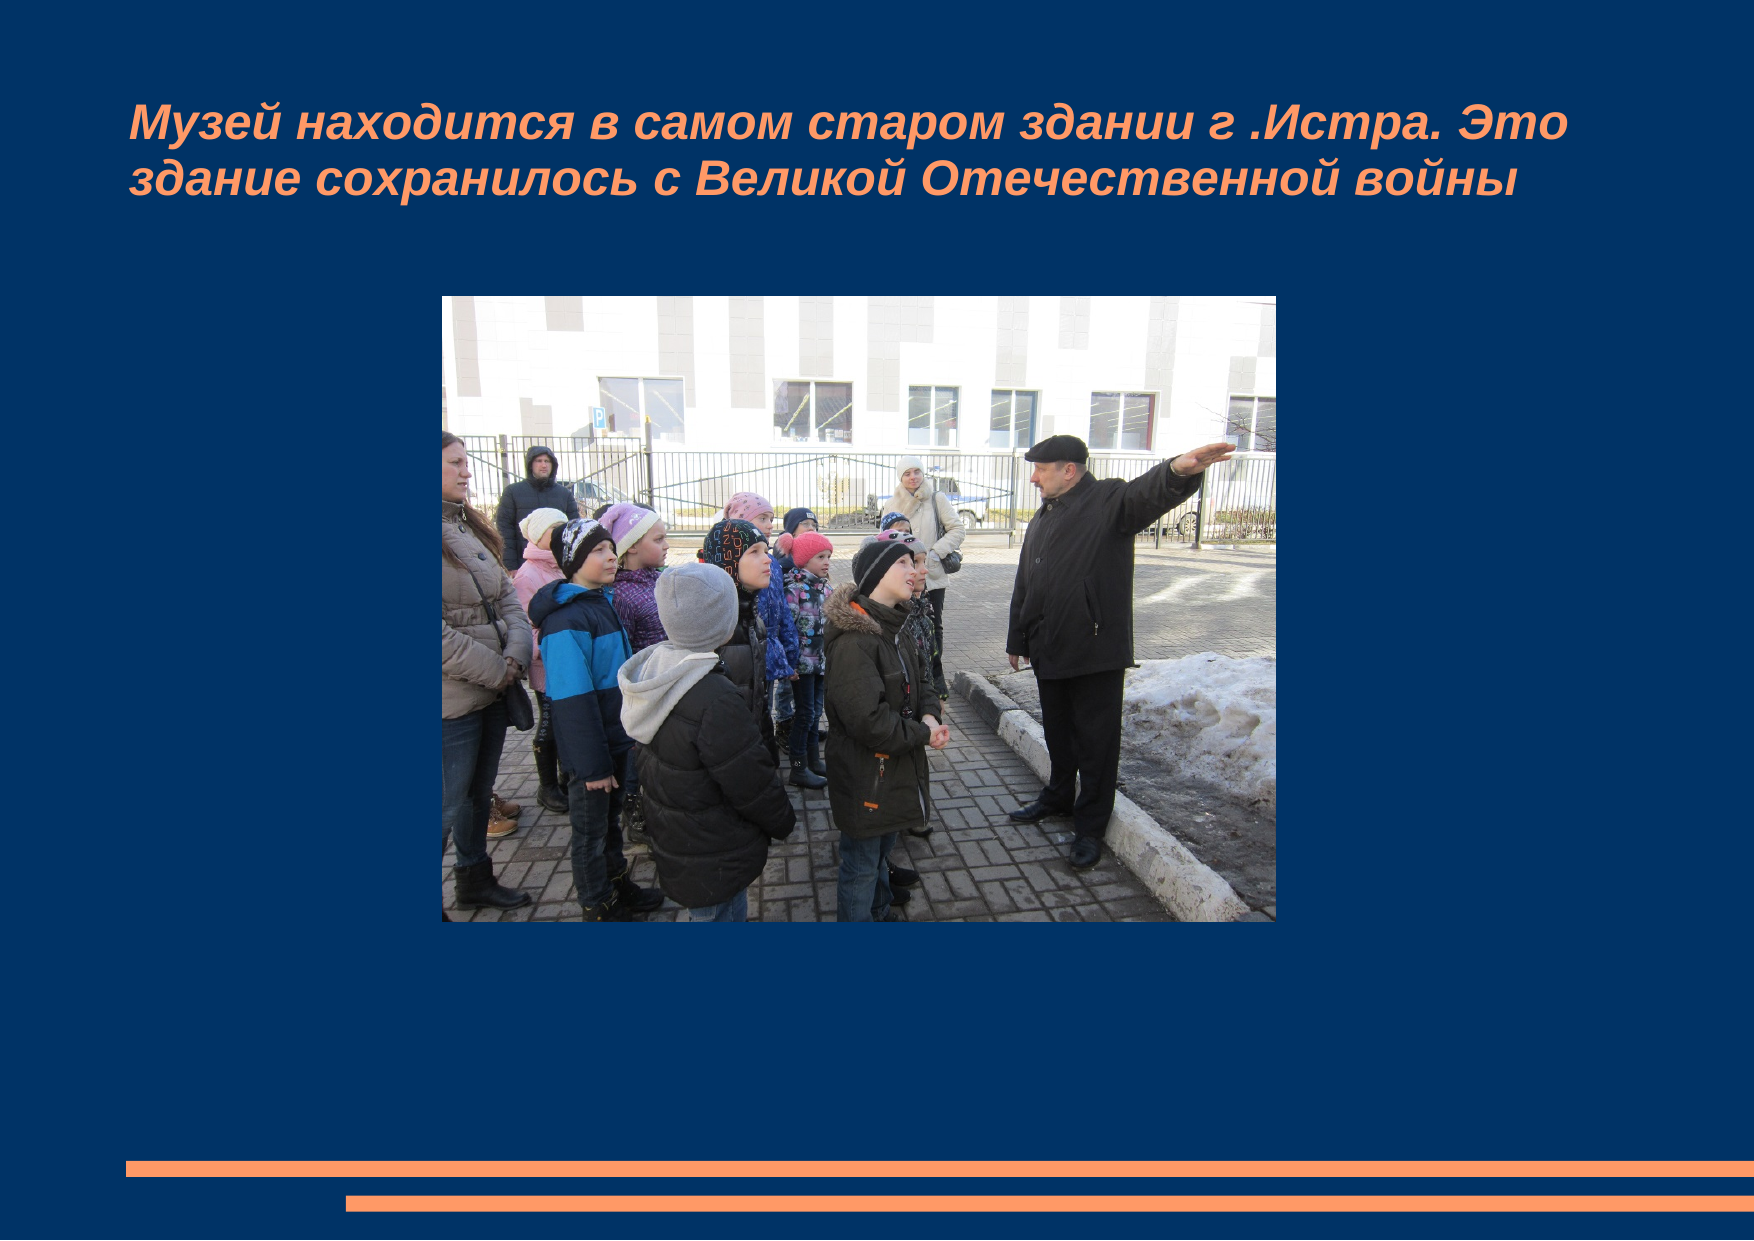

# Музей находится в самом старом здании г .Истра. Это здание сохранилось с Великой Отечественной войны